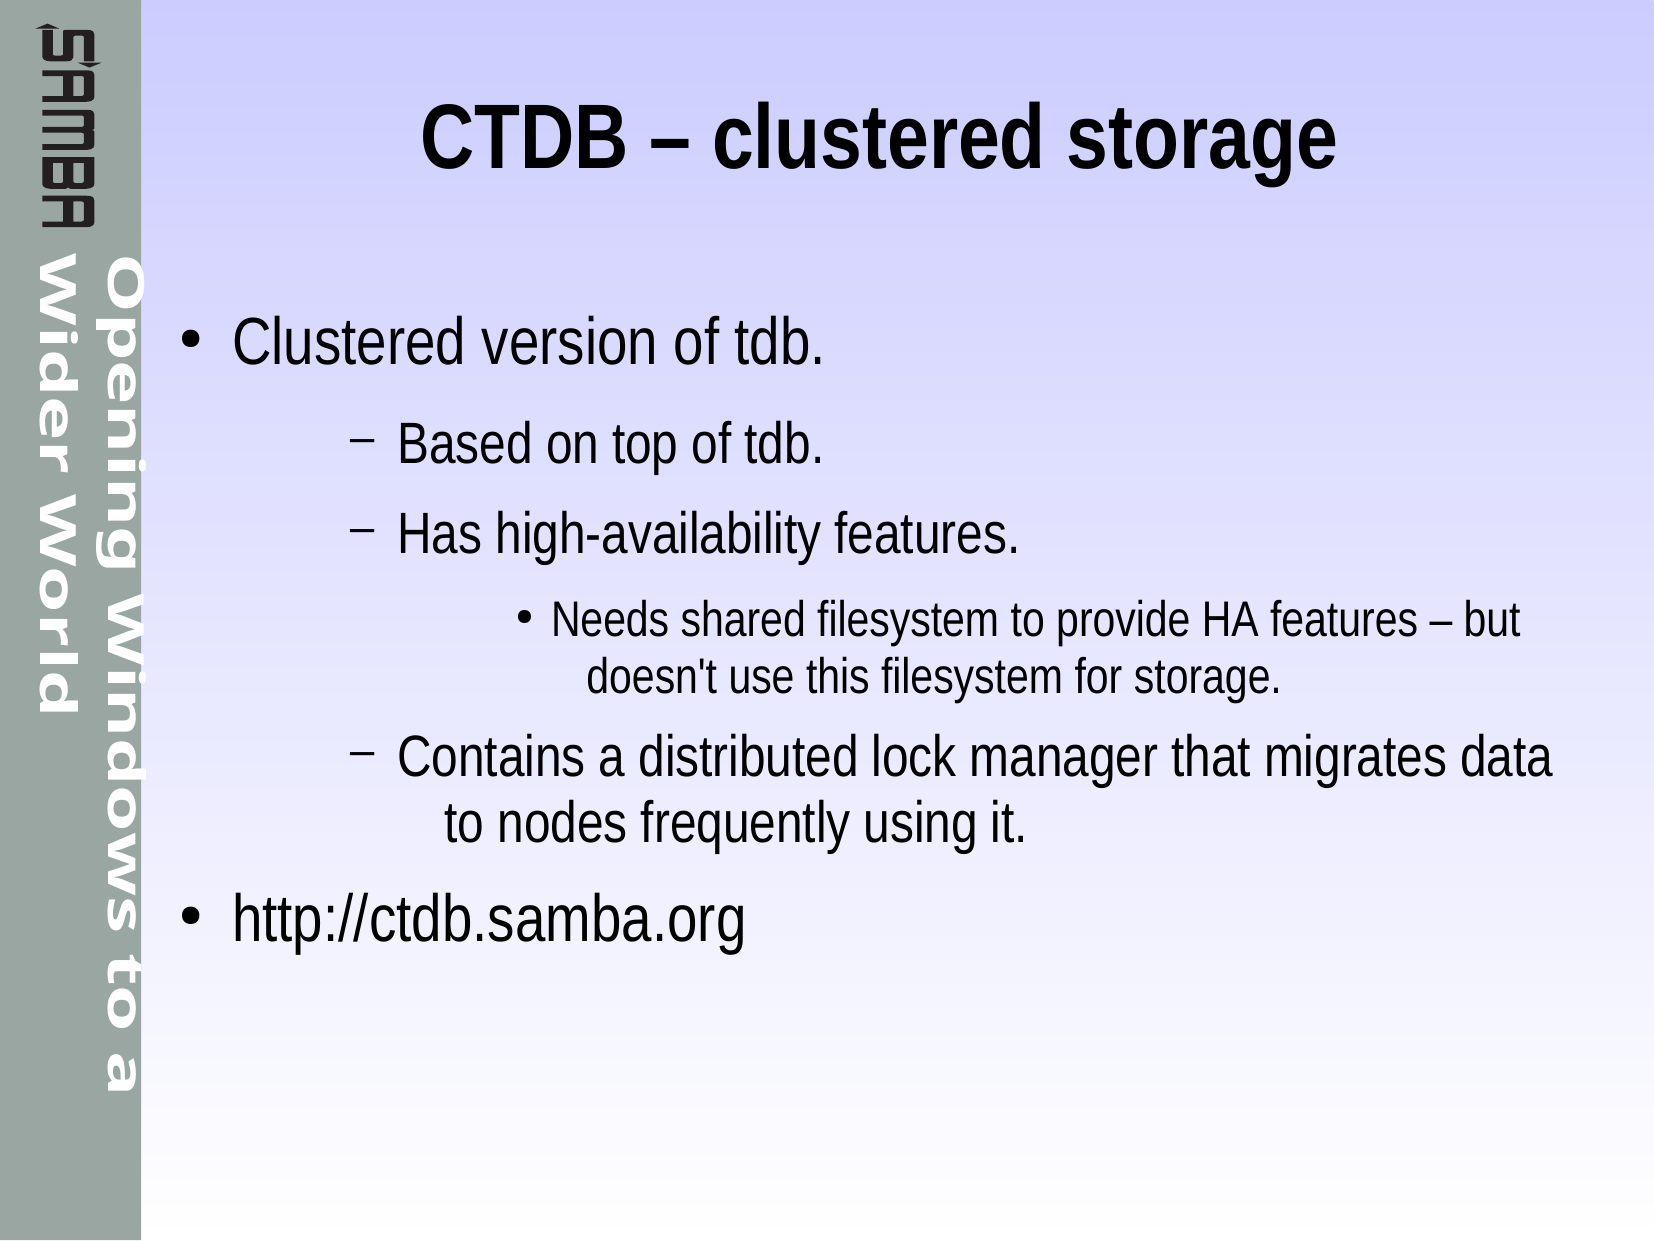

# CTDB – clustered storage
Clustered version of tdb.
Based on top of tdb.
Has high-availability features.
Needs shared filesystem to provide HA features – but doesn't use this filesystem for storage.
Contains a distributed lock manager that migrates data to nodes frequently using it.
http://ctdb.samba.org